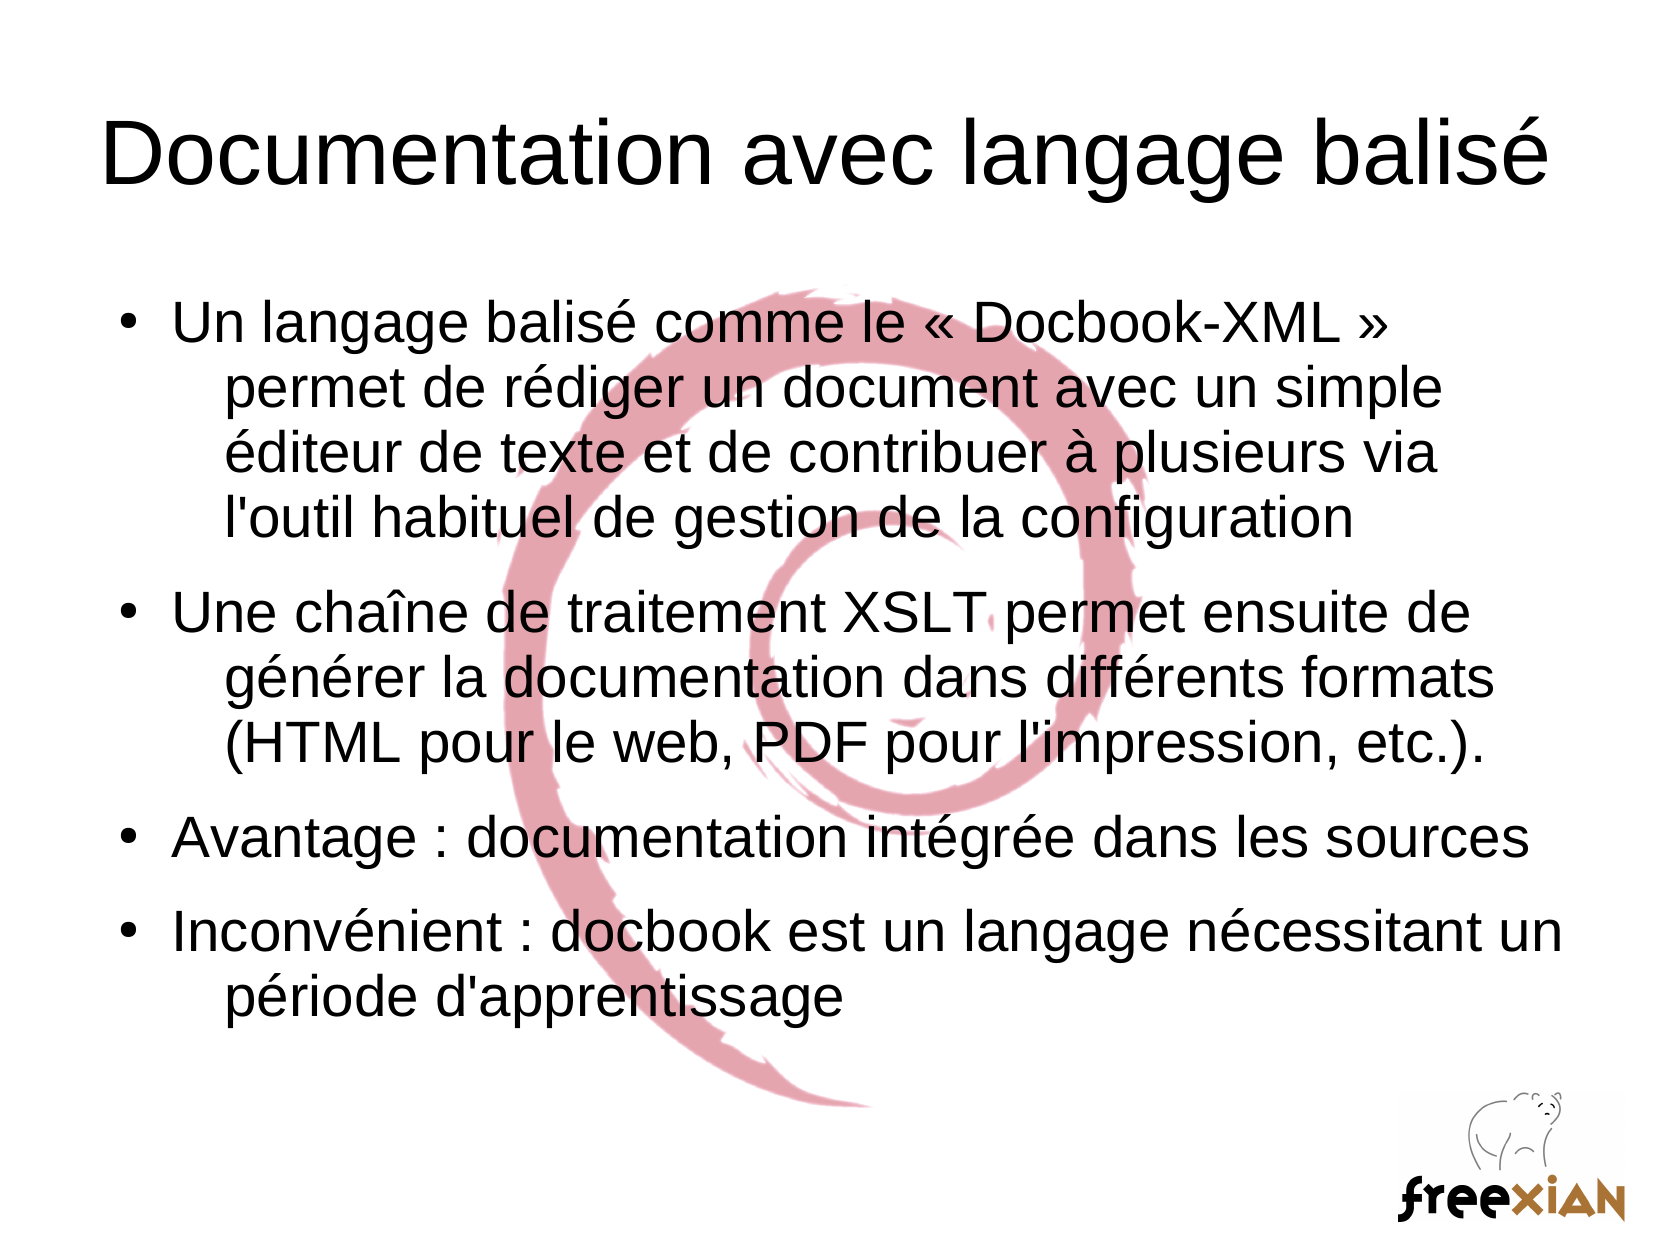

# Documentation avec langage balisé
Un langage balisé comme le « Docbook-XML » permet de rédiger un document avec un simple éditeur de texte et de contribuer à plusieurs via l'outil habituel de gestion de la configuration
Une chaîne de traitement XSLT permet ensuite de générer la documentation dans différents formats (HTML pour le web, PDF pour l'impression, etc.).
Avantage : documentation intégrée dans les sources
Inconvénient : docbook est un langage nécessitant un période d'apprentissage